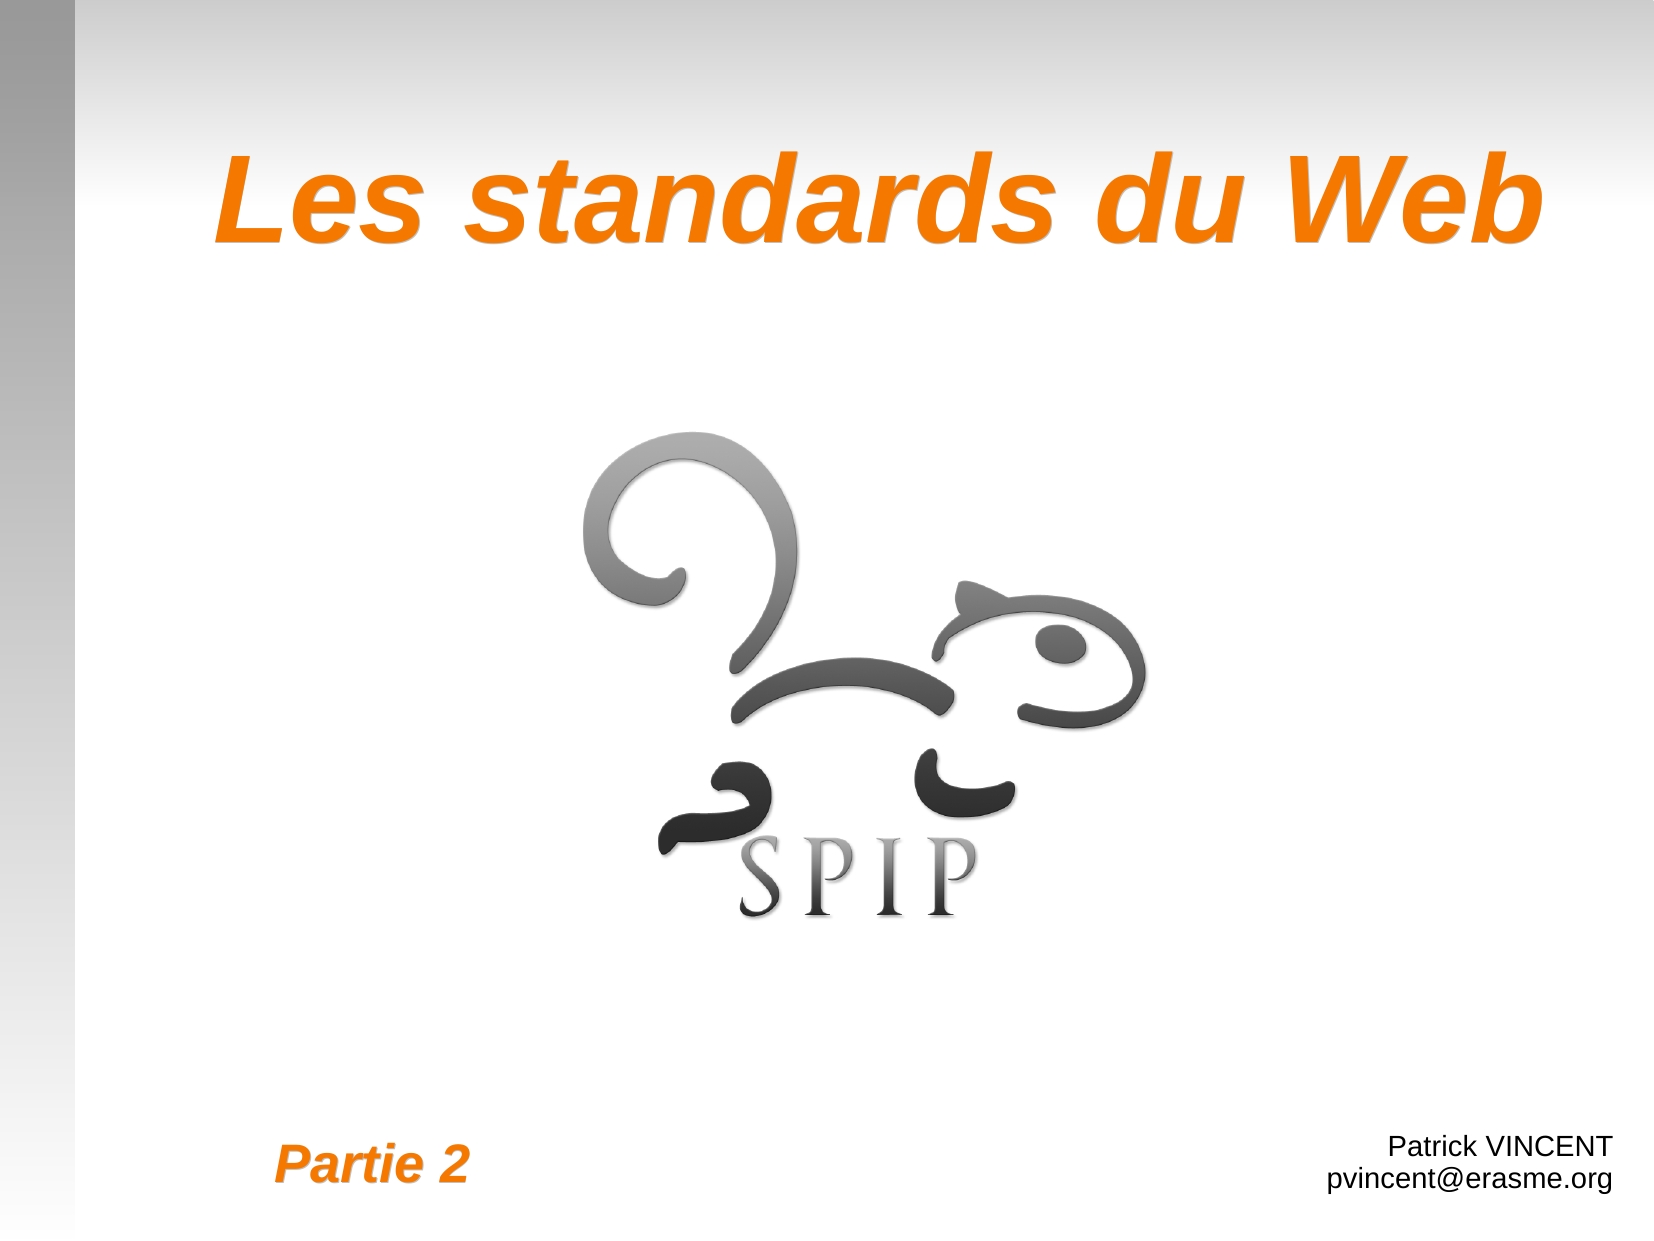

# Les standards du Web
Partie 2
Patrick VINCENT
pvincent@erasme.org